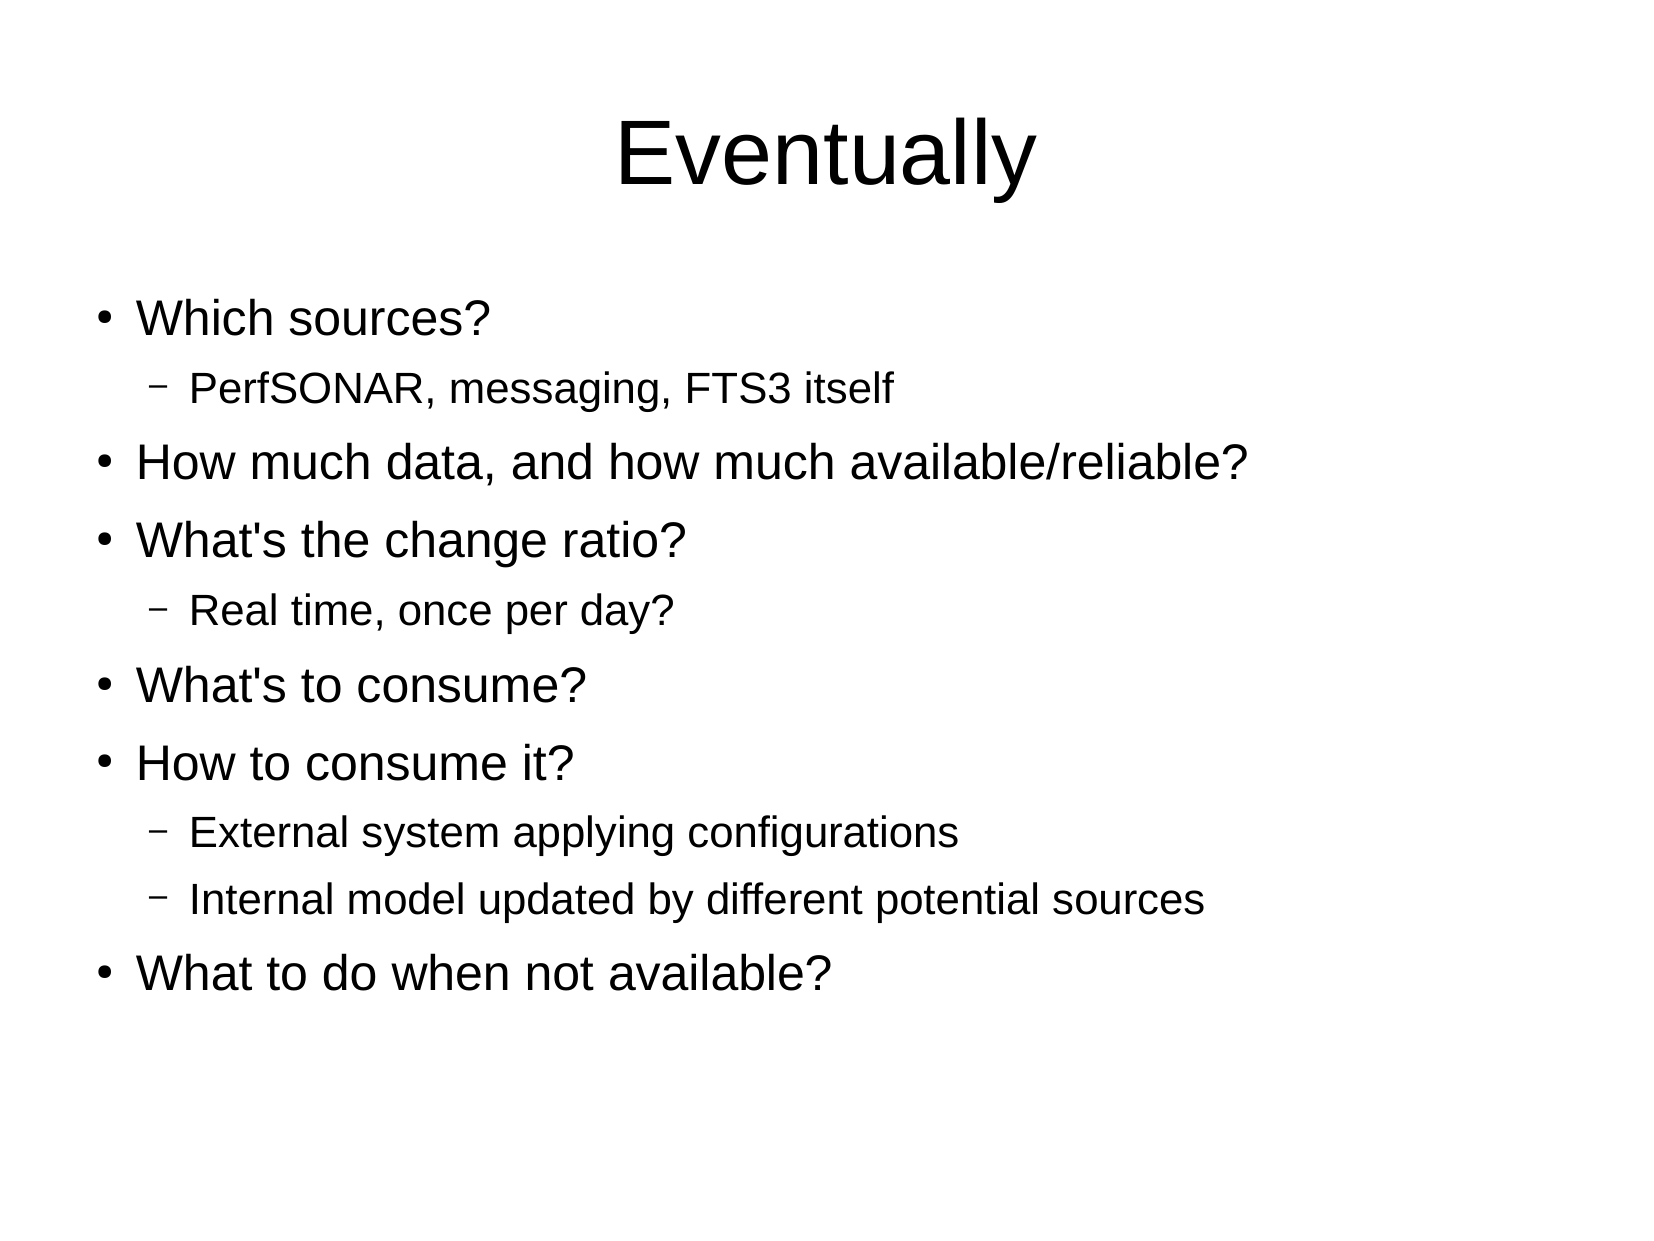

# Eventually
Which sources?
PerfSONAR, messaging, FTS3 itself
How much data, and how much available/reliable?
What's the change ratio?
Real time, once per day?
What's to consume?
How to consume it?
External system applying configurations
Internal model updated by different potential sources
What to do when not available?